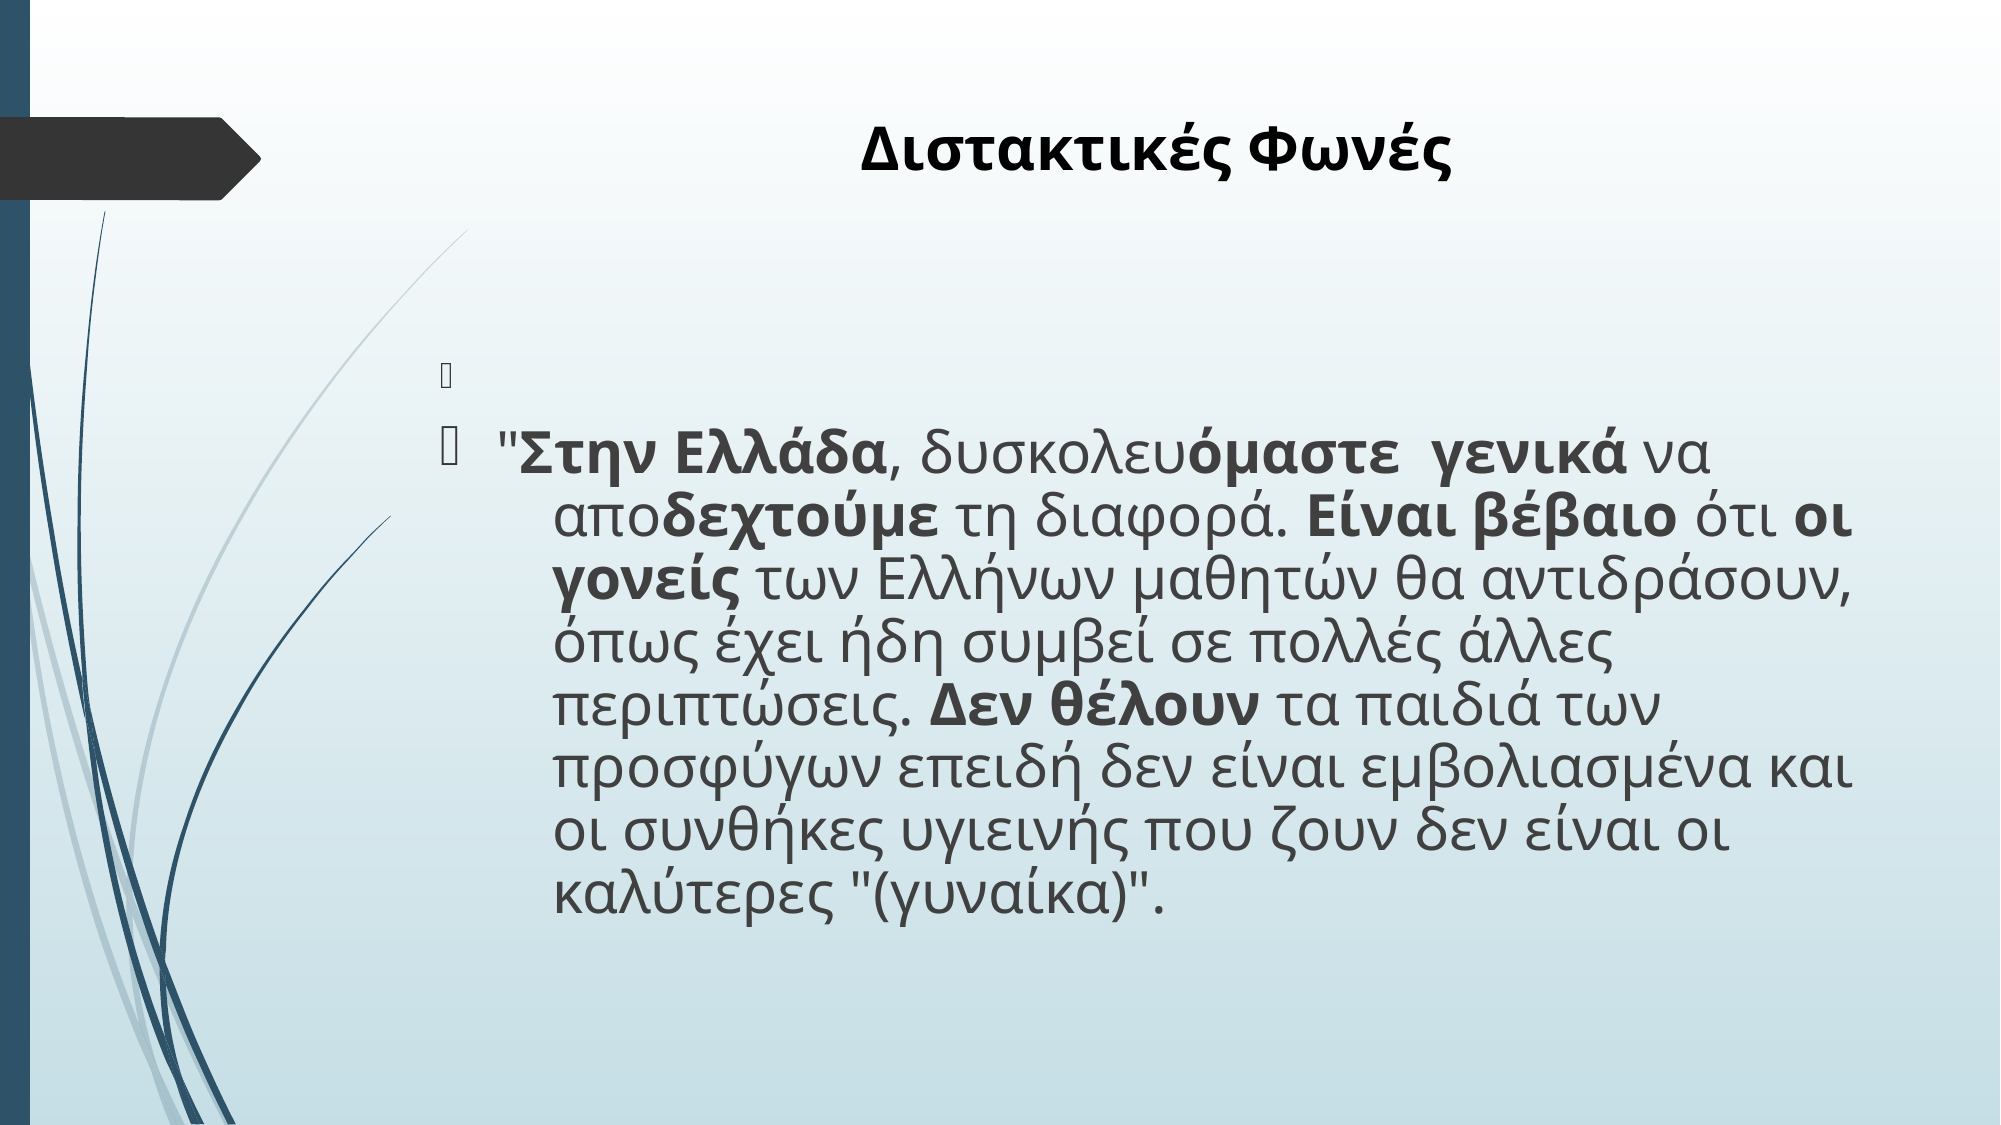

# Διστακτικές Φωνές
"Στην Ελλάδα, δυσκολευόμαστε γενικά να αποδεχτούμε τη διαφορά. Είναι βέβαιο ότι οι γονείς των Ελλήνων μαθητών θα αντιδράσουν, όπως έχει ήδη συμβεί σε πολλές άλλες περιπτώσεις. Δεν θέλουν τα παιδιά των προσφύγων επειδή δεν είναι εμβολιασμένα και οι συνθήκες υγιεινής που ζουν δεν είναι οι καλύτερες "(γυναίκα)".